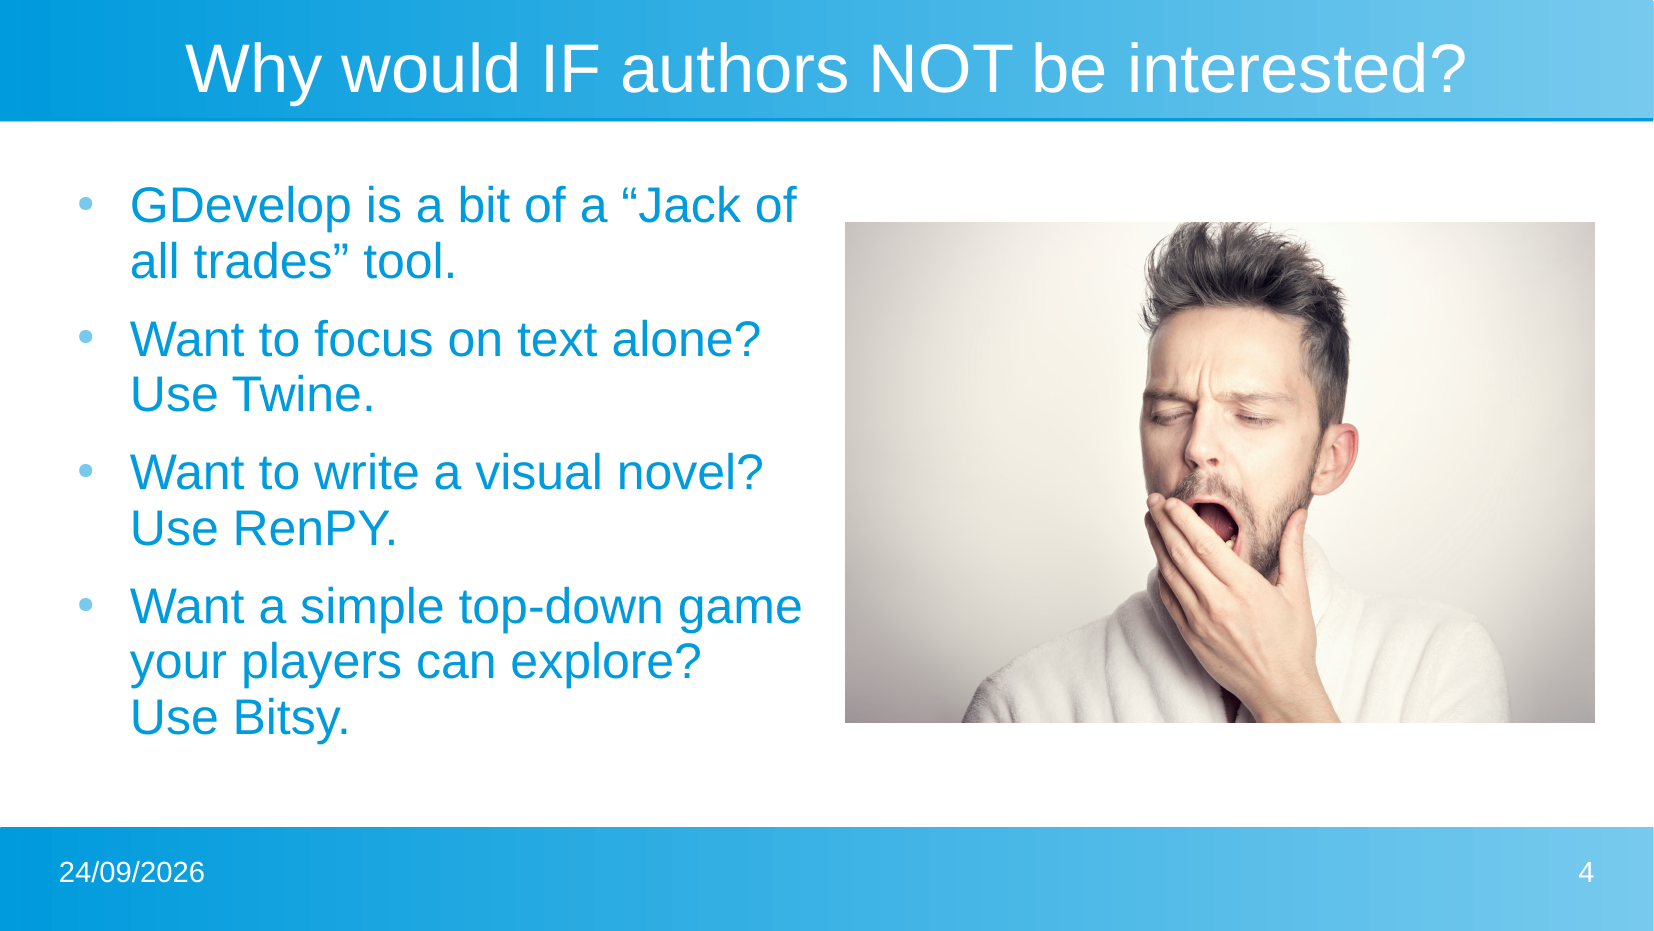

# Why would IF authors NOT be interested?
GDevelop is a bit of a “Jack of all trades” tool.
Want to focus on text alone? Use Twine.
Want to write a visual novel? Use RenPY.
Want a simple top-down game your players can explore?
Use Bitsy.
4